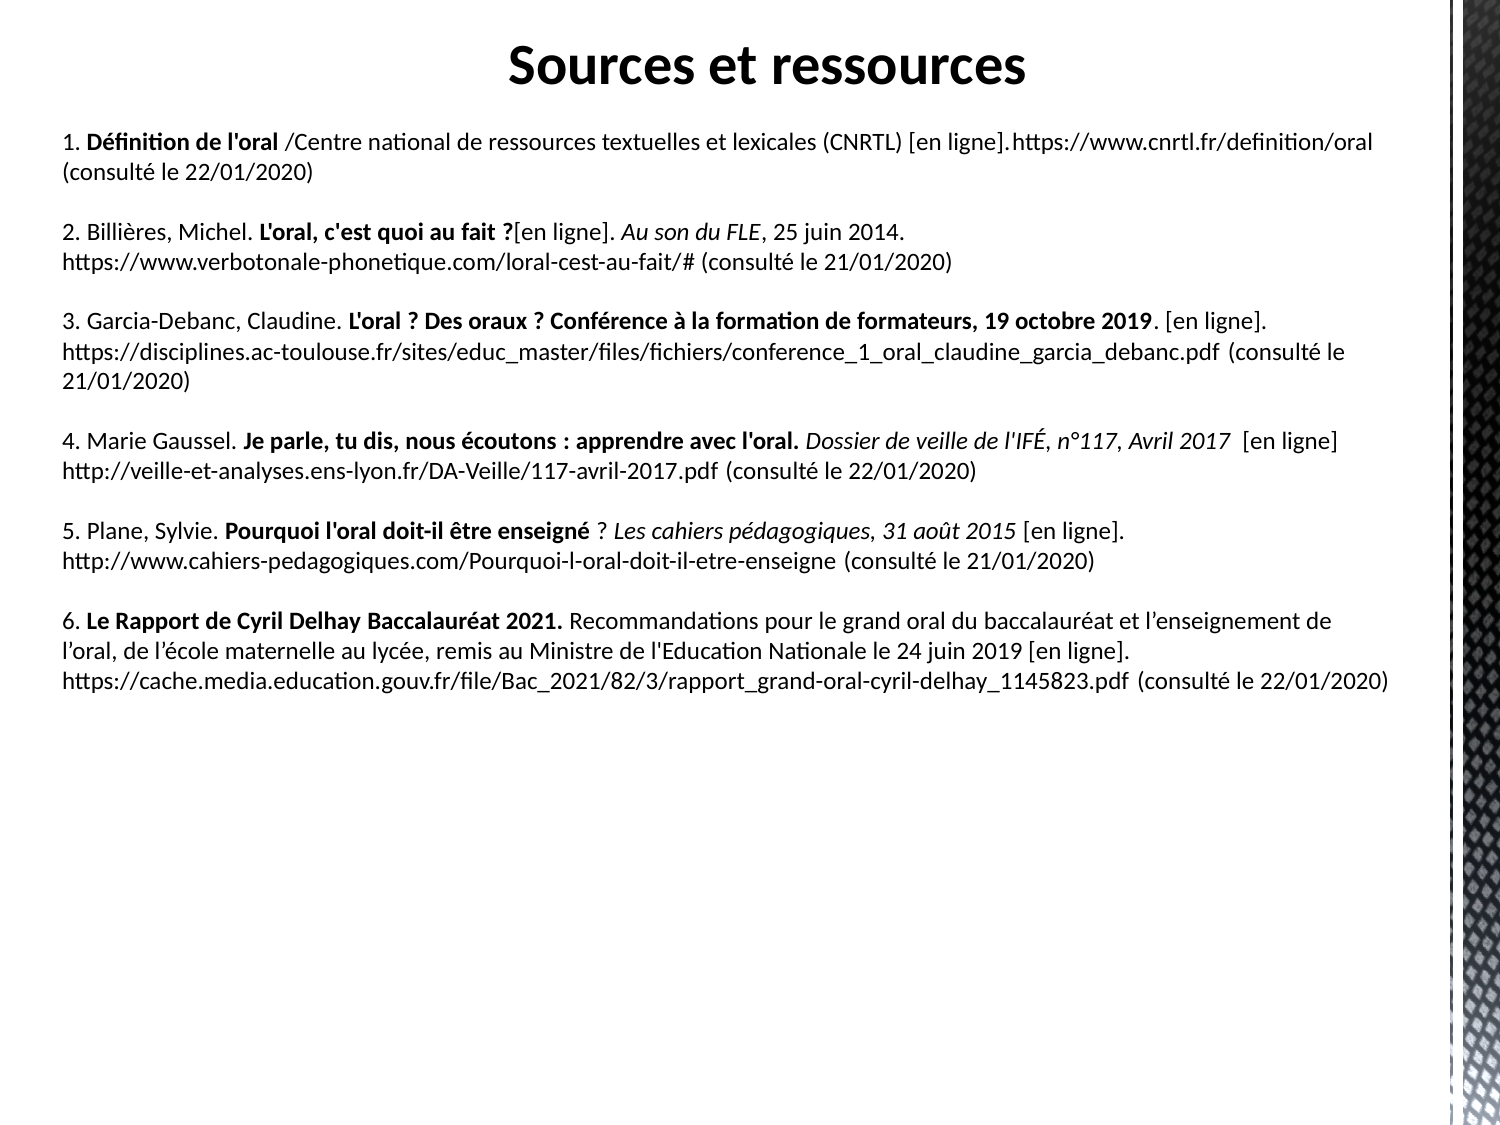

Sources et ressources
1. Définition de l'oral /Centre national de ressources textuelles et lexicales (CNRTL) [en ligne].https://www.cnrtl.fr/definition/oral (consulté le 22/01/2020)
2. Billières, Michel. L'oral, c'est quoi au fait ?[en ligne]. Au son du FLE, 25 juin 2014. https://www.verbotonale-phonetique.com/loral-cest-au-fait/# (consulté le 21/01/2020)
3. Garcia-Debanc, Claudine. L'oral ? Des oraux ? Conférence à la formation de formateurs, 19 octobre 2019. [en ligne]. https://disciplines.ac-toulouse.fr/sites/educ_master/files/fichiers/conference_1_oral_claudine_garcia_debanc.pdf (consulté le 21/01/2020)
4. Marie Gaussel. Je parle, tu dis, nous écoutons : apprendre avec l'oral. Dossier de veille de l'IFÉ, n°117, Avril 2017 [en ligne] http://veille-et-analyses.ens-lyon.fr/DA-Veille/117-avril-2017.pdf (consulté le 22/01/2020)
5. Plane, Sylvie. Pourquoi l'oral doit-il être enseigné ? Les cahiers pédagogiques, 31 août 2015 [en ligne]. http://www.cahiers-pedagogiques.com/Pourquoi-l-oral-doit-il-etre-enseigne (consulté le 21/01/2020)
6. Le Rapport de Cyril Delhay Baccalauréat 2021. Recommandations pour le grand oral du baccalauréat et l’enseignement de l’oral, de l’école maternelle au lycée, remis au Ministre de l'Education Nationale le 24 juin 2019 [en ligne]. https://cache.media.education.gouv.fr/file/Bac_2021/82/3/rapport_grand-oral-cyril-delhay_1145823.pdf (consulté le 22/01/2020)